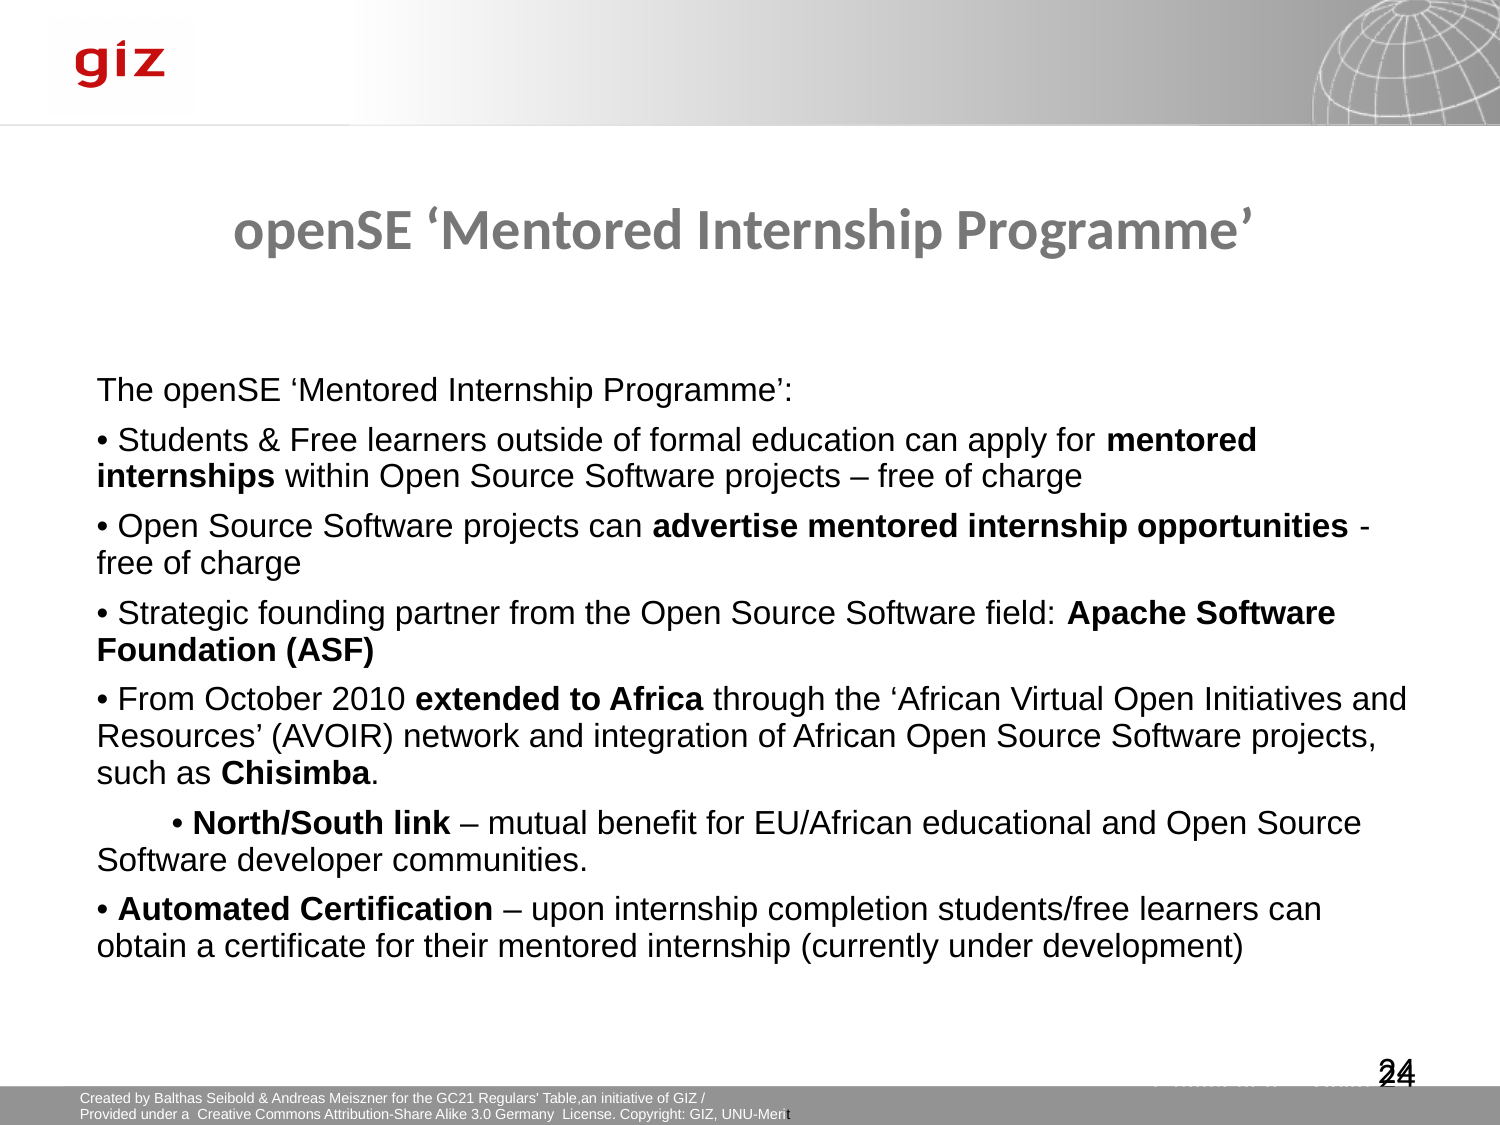

openSE ‘Mentored Internship Programme’
The openSE ‘Mentored Internship Programme’:
• Students & Free learners outside of formal education can apply for mentored internships within Open Source Software projects – free of charge
• Open Source Software projects can advertise mentored internship opportunities - free of charge
• Strategic founding partner from the Open Source Software field: Apache Software Foundation (ASF)
• From October 2010 extended to Africa through the ‘African Virtual Open Initiatives and Resources’ (AVOIR) network and integration of African Open Source Software projects, such as Chisimba.
	• North/South link – mutual benefit for EU/African educational and Open Source Software developer communities.
• Automated Certification – upon internship completion students/free learners can obtain a certificate for their mentored internship (currently under development)